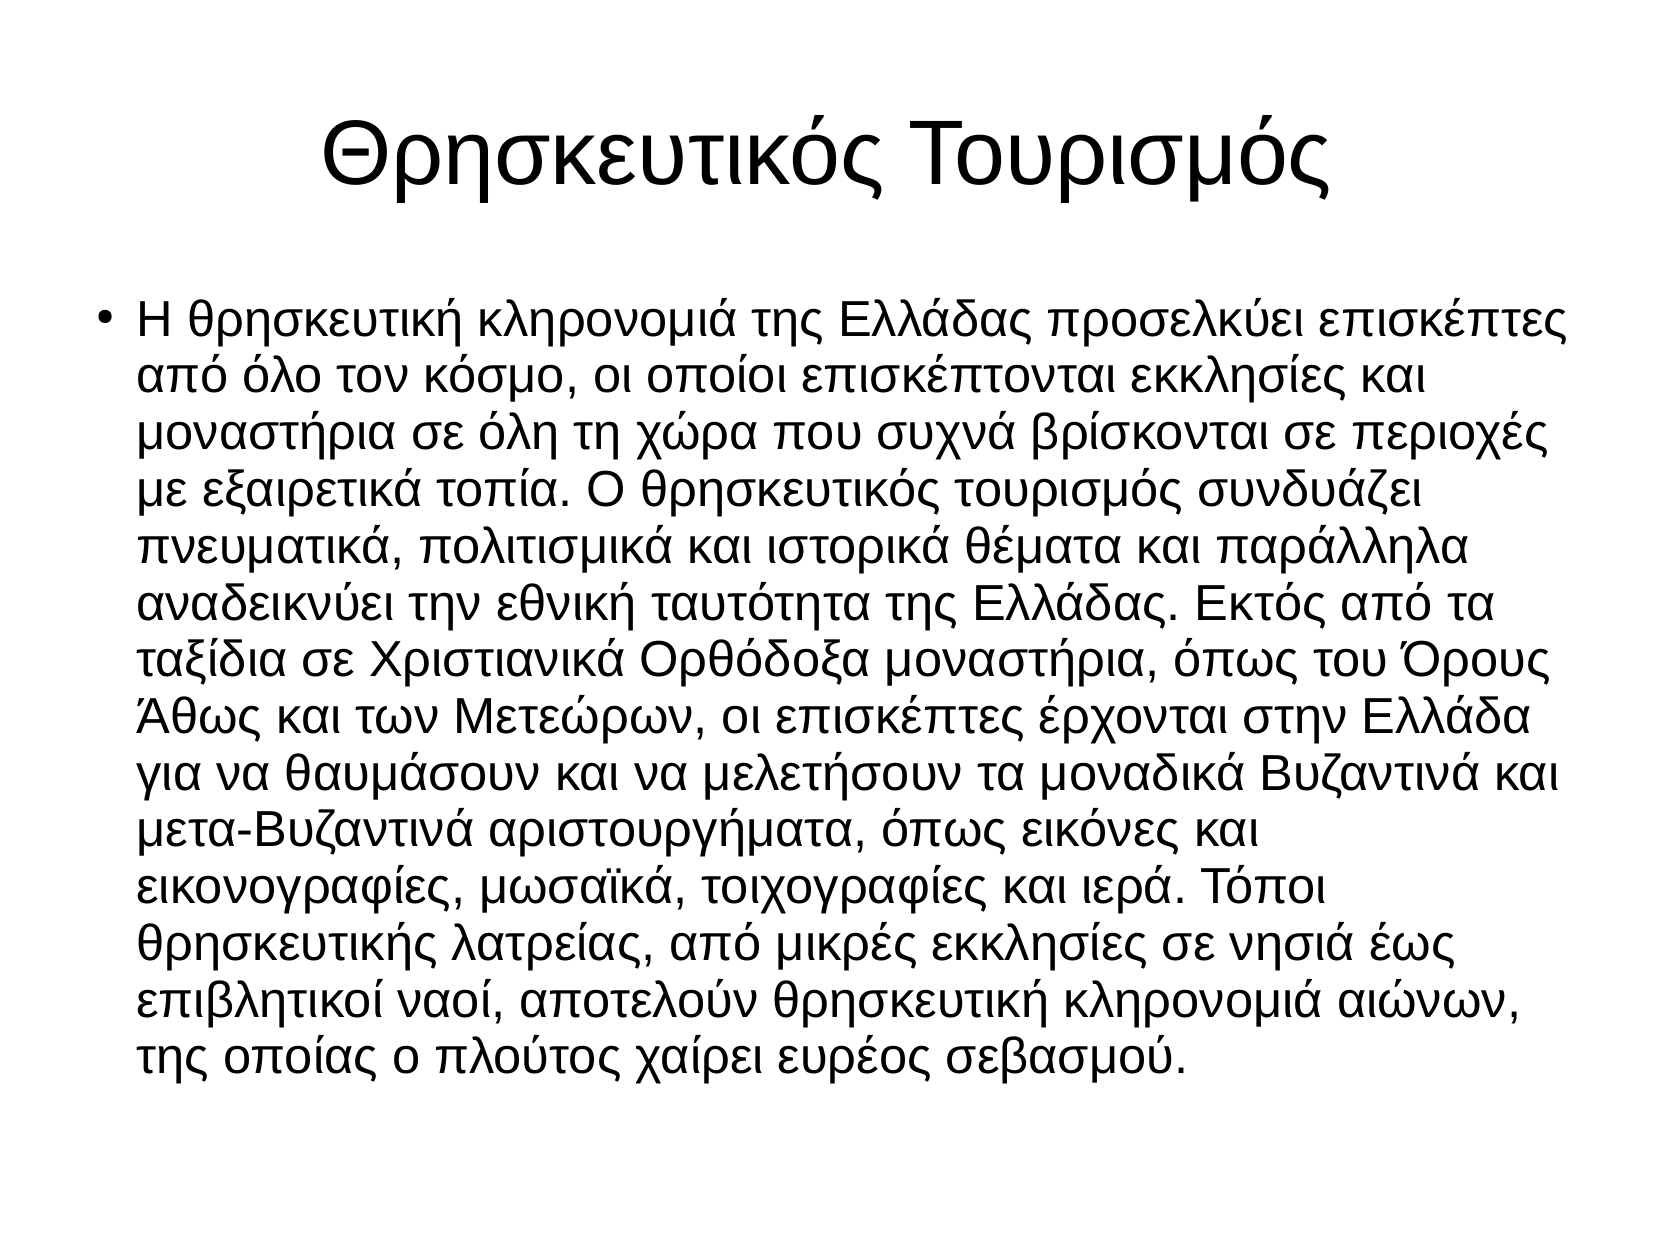

# Θρησκευτικός Τουρισμός
Η θρησκευτική κληρονομιά της Ελλάδας προσελκύει επισκέπτες από όλο τον κόσμο, οι οποίοι επισκέπτονται εκκλησίες και μοναστήρια σε όλη τη χώρα που συχνά βρίσκονται σε περιοχές με εξαιρετικά τοπία. Ο θρησκευτικός τουρισμός συνδυάζει πνευματικά, πολιτισμικά και ιστορικά θέματα και παράλληλα αναδεικνύει την εθνική ταυτότητα της Ελλάδας. Εκτός από τα ταξίδια σε Χριστιανικά Ορθόδοξα μοναστήρια, όπως του Όρους Άθως και των Μετεώρων, οι επισκέπτες έρχονται στην Ελλάδα για να θαυμάσουν και να μελετήσουν τα μοναδικά Βυζαντινά και μετα-Βυζαντινά αριστουργήματα, όπως εικόνες και εικονογραφίες, μωσαϊκά, τοιχογραφίες και ιερά. Τόποι θρησκευτικής λατρείας, από μικρές εκκλησίες σε νησιά έως επιβλητικοί ναοί, αποτελούν θρησκευτική κληρονομιά αιώνων, της οποίας ο πλούτος χαίρει ευρέος σεβασμού.